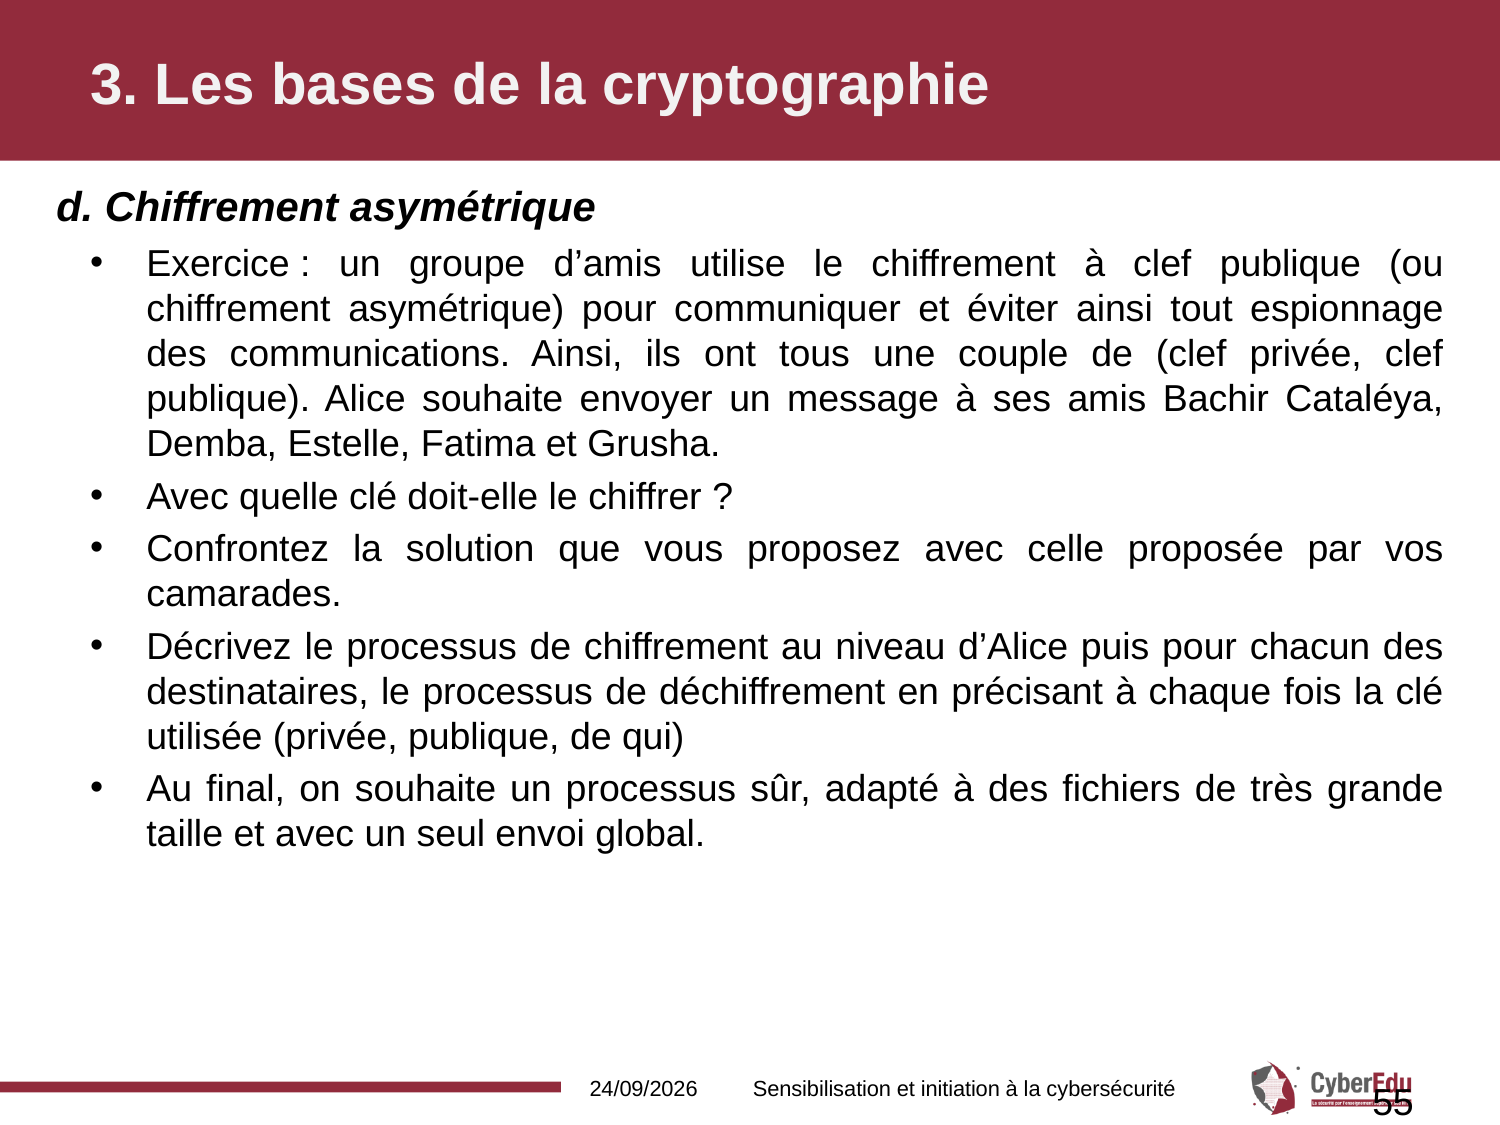

# 3. Les bases de la cryptographie
d. Chiffrement asymétrique
Exercice : un groupe d’amis utilise le chiffrement à clef publique (ou chiffrement asymétrique) pour communiquer et éviter ainsi tout espionnage des communications. Ainsi, ils ont tous une couple de (clef privée, clef publique). Alice souhaite envoyer un message à ses amis Bachir Cataléya, Demba, Estelle, Fatima et Grusha.
Avec quelle clé doit-elle le chiffrer ?
Confrontez la solution que vous proposez avec celle proposée par vos camarades.
Décrivez le processus de chiffrement au niveau d’Alice puis pour chacun des destinataires, le processus de déchiffrement en précisant à chaque fois la clé utilisée (privée, publique, de qui)
Au final, on souhaite un processus sûr, adapté à des fichiers de très grande taille et avec un seul envoi global.
Sensibilisation et initiation à la cybersécurité